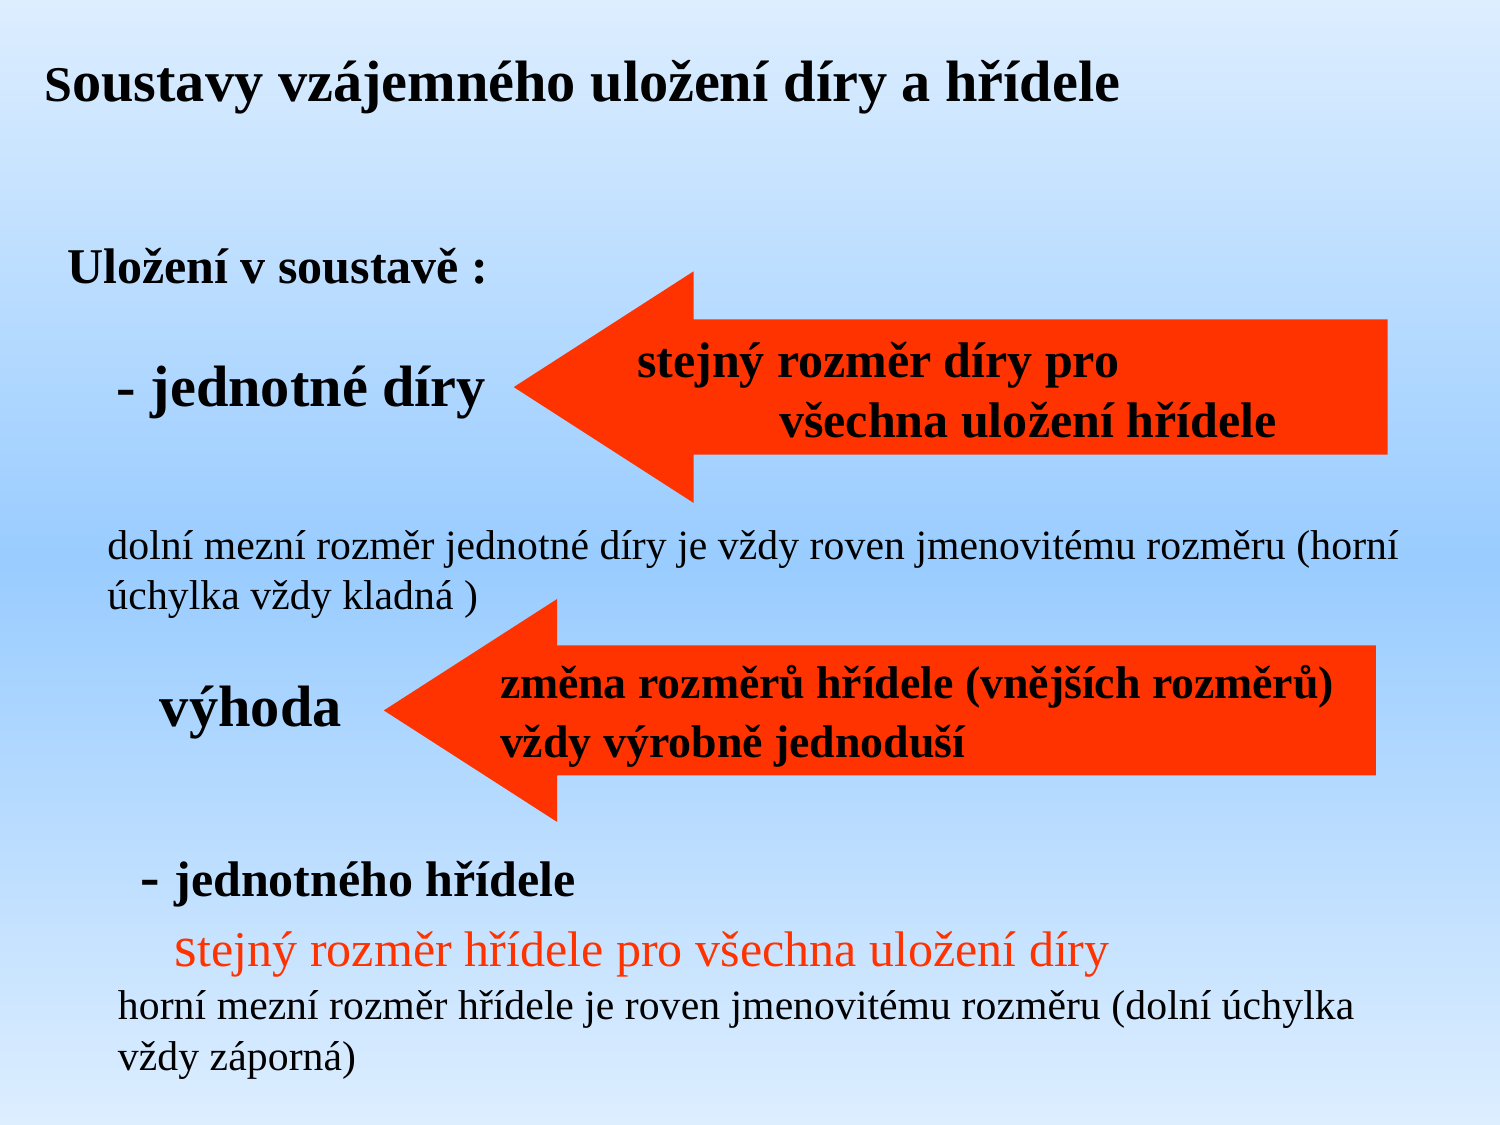

Soustavy vzájemného uložení díry a hřídele
 Uložení v soustavě :
 - jednotné díry
 dolní mezní rozměr jednotné díry je vždy roven jmenovitému rozměru (horní
 úchylka vždy kladná )
 výhoda
 - jednotného hřídele
 stejný rozměr hřídele pro všechna uložení díry
 horní mezní rozměr hřídele je roven jmenovitému rozměru (dolní úchylka
 vždy záporná)
stejný rozměr díry pro všechna uložení hřídele
změna rozměrů hřídele (vnějších rozměrů) vždy výrobně jednoduší